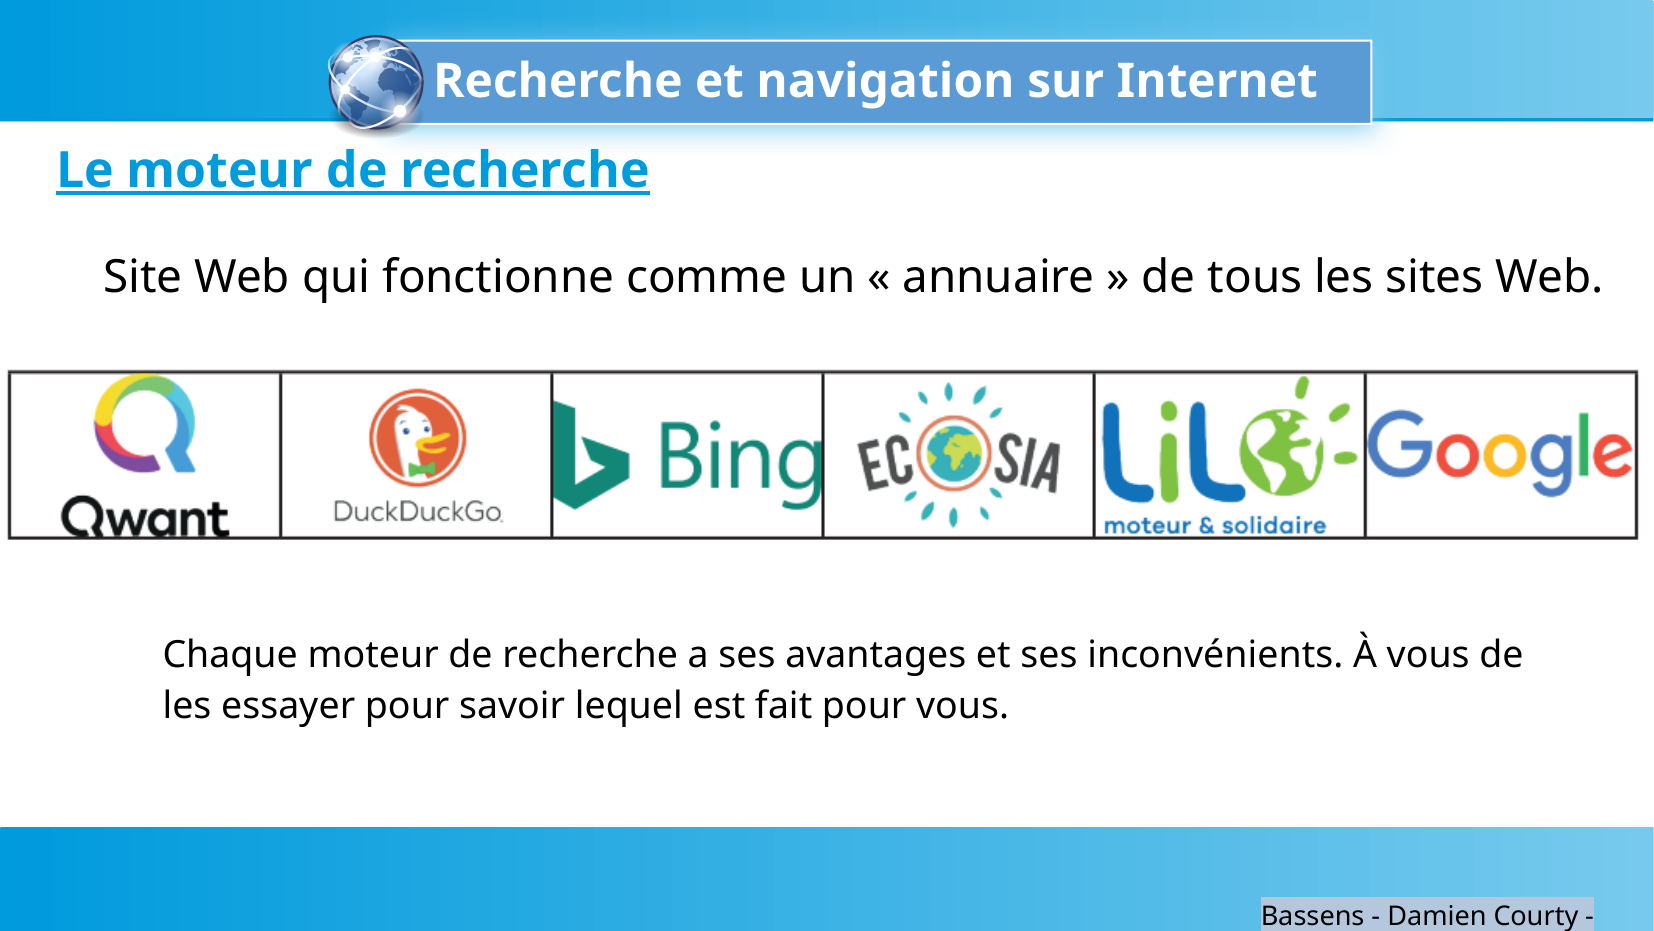

Recherche et navigation sur Internet
Le moteur de recherche
Site Web qui fonctionne comme un « annuaire » de tous les sites Web.
Chaque moteur de recherche a des avantages et des inconvénients, à vous de les essayer pour savoir lequel est fait pour vous.
Chaque moteur de recherche a ses avantages et ses inconvénients. À vous de les essayer pour savoir lequel est fait pour vous.
Bassens - Damien Courty - 2024